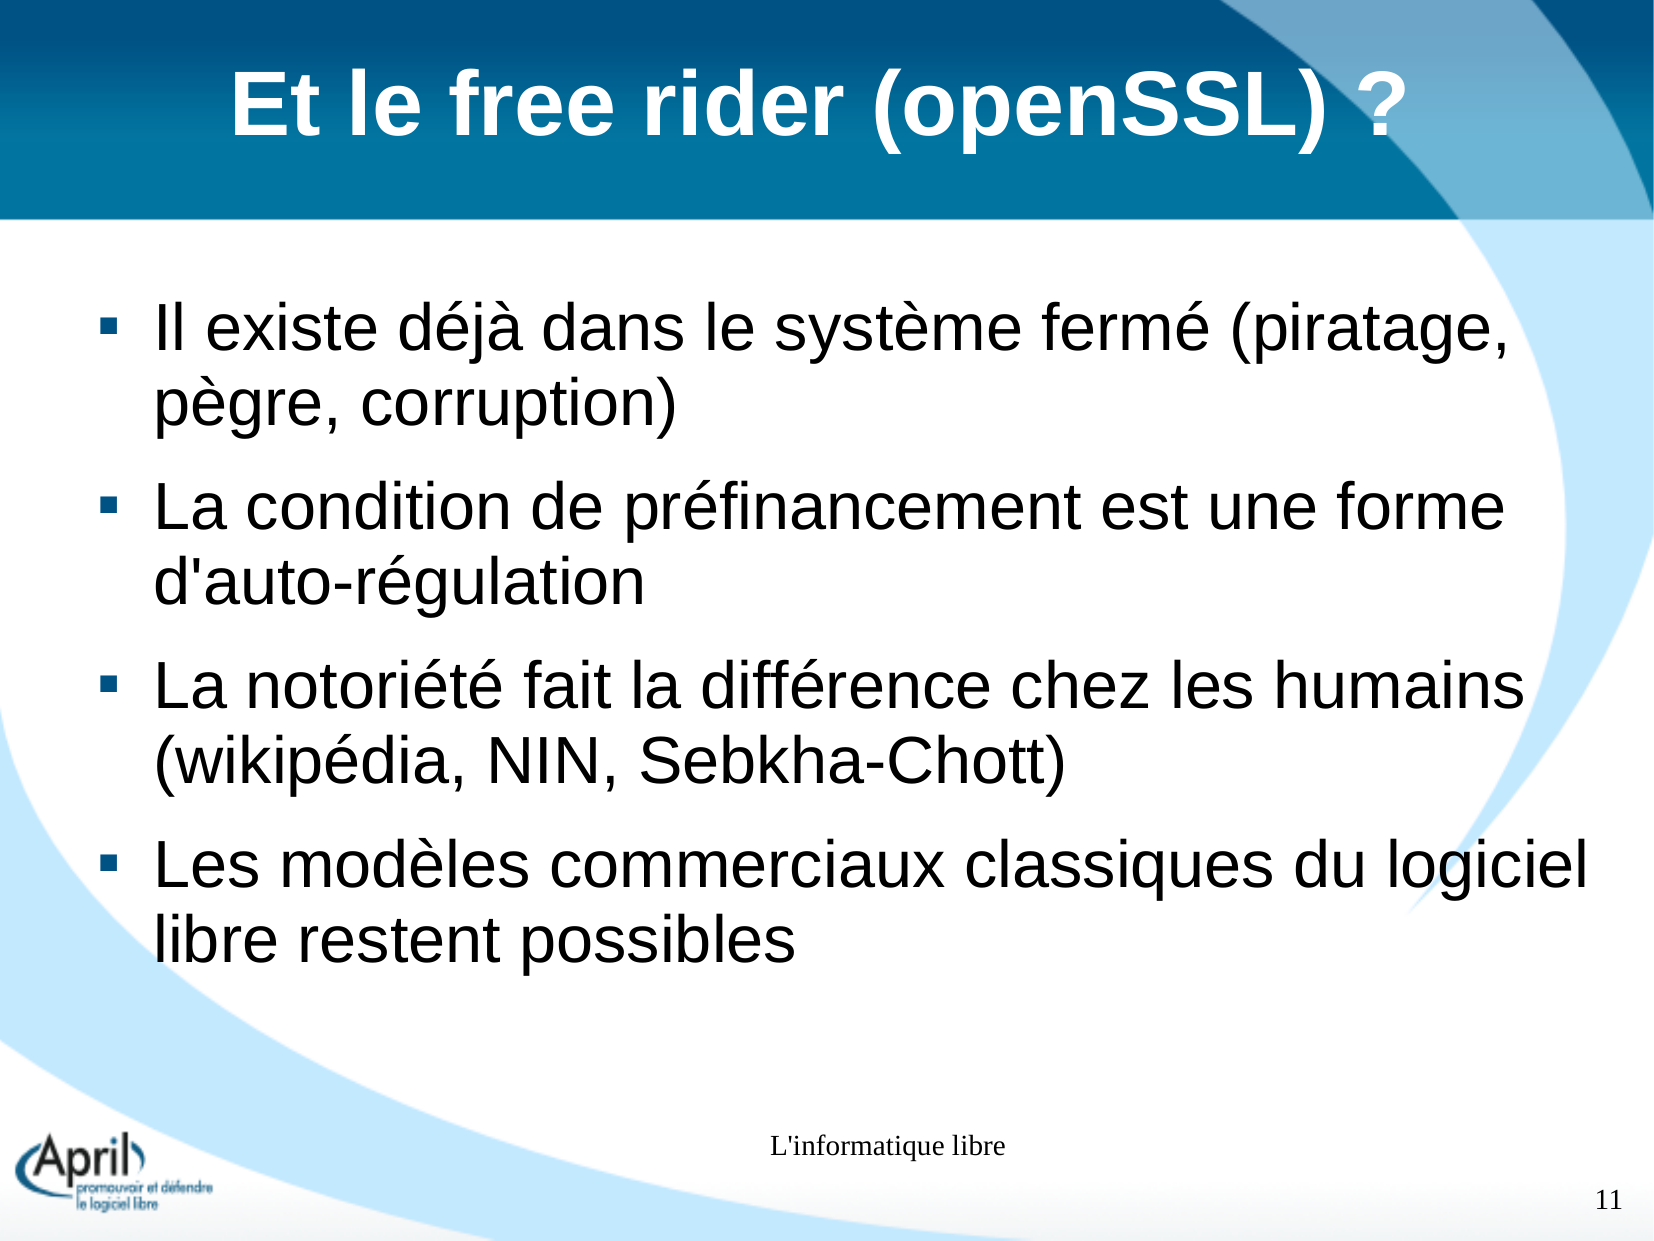

# Et le free rider (openSSL) ?
Il existe déjà dans le système fermé (piratage, pègre, corruption)
La condition de préfinancement est une forme d'auto-régulation
La notoriété fait la différence chez les humains (wikipédia, NIN, Sebkha-Chott)
Les modèles commerciaux classiques du logiciel libre restent possibles
L'informatique libre
11